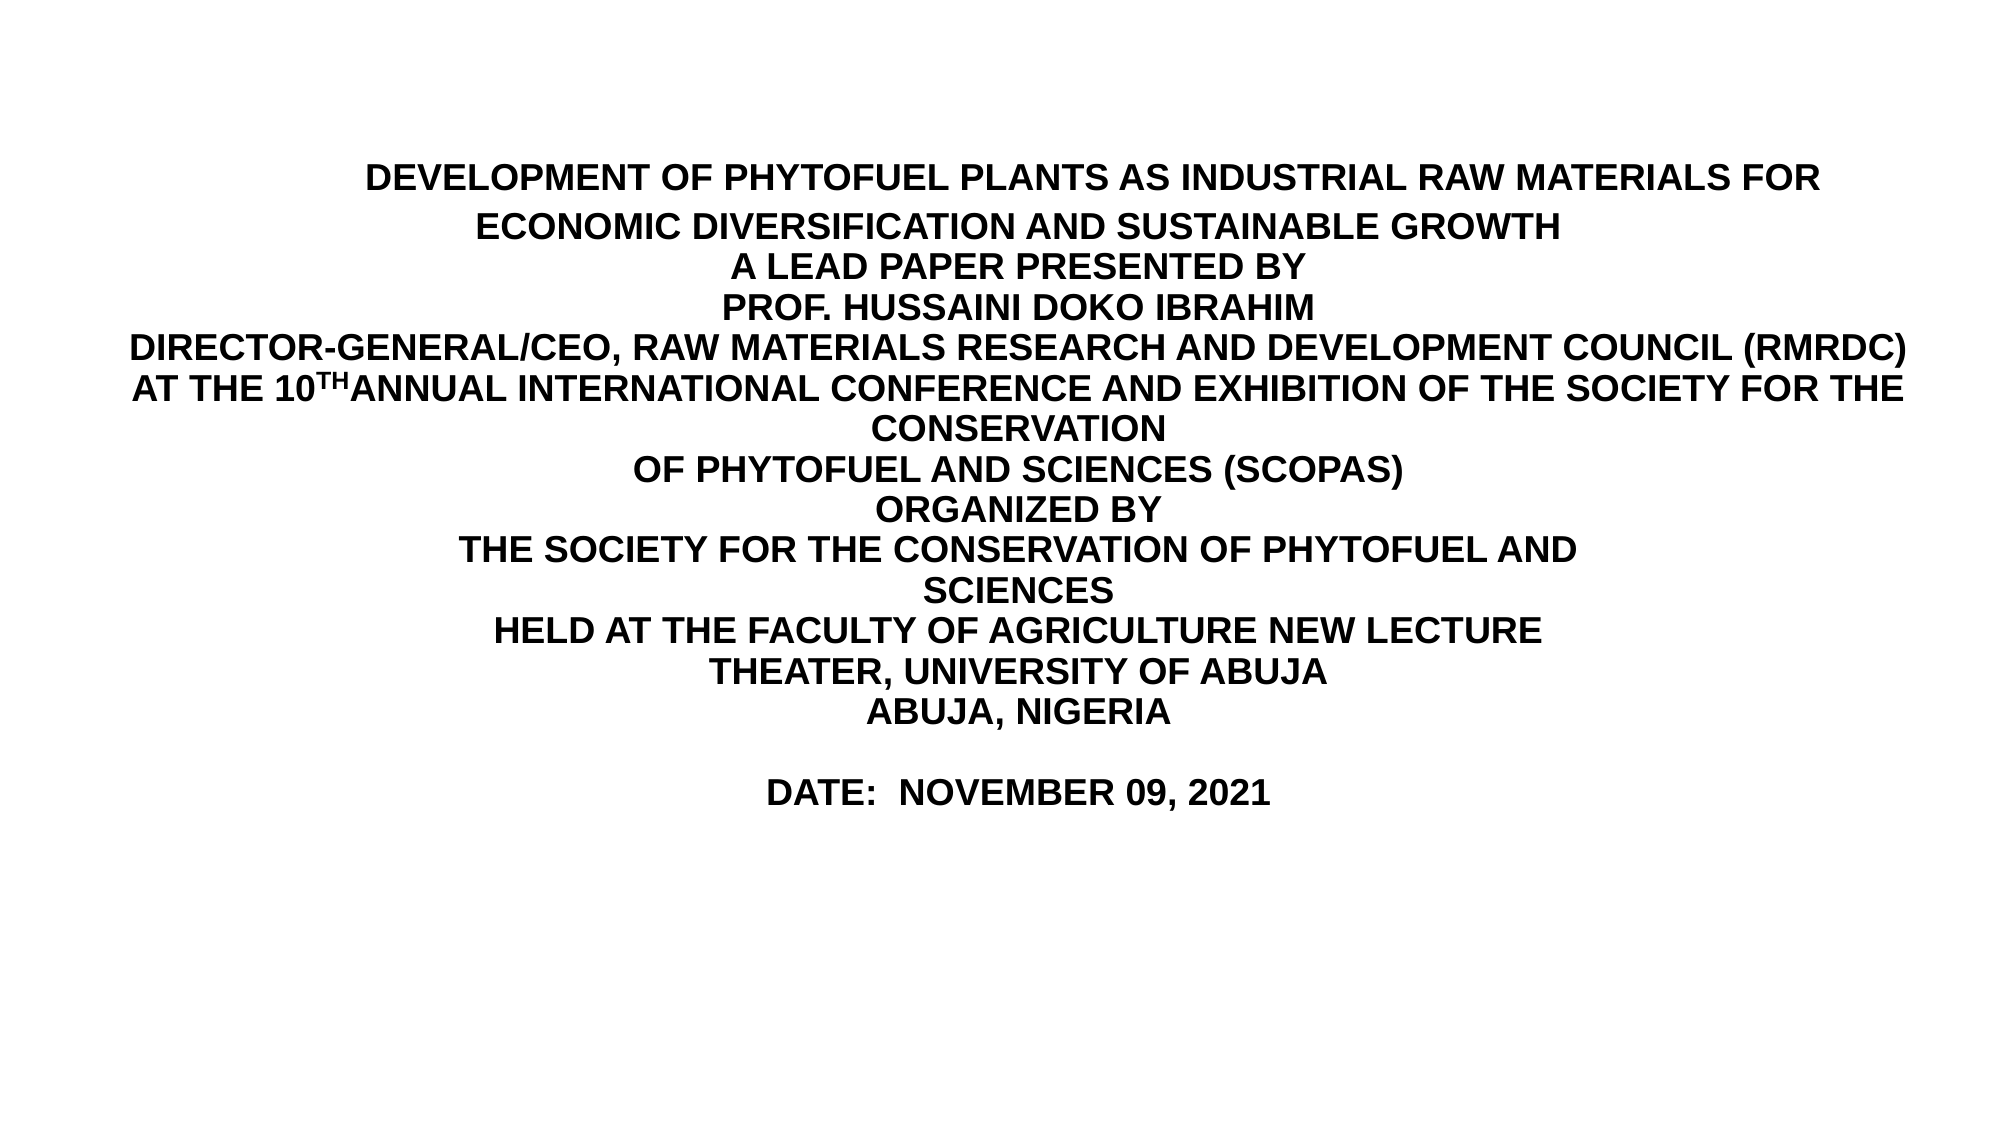

# DEVELOPMENT OF PHYTOFUEL PLANTS AS INDUSTRIAL RAW MATERIALS FOR ECONOMIC DIVERSIFICATION AND SUSTAINABLE GROWTH
A LEAD PAPER PRESENTED BY
PROF. HUSSAINI DOKO IBRAHIM
DIRECTOR-GENERAL/CEO, RAW MATERIALS RESEARCH AND DEVELOPMENT COUNCIL (RMRDC)
AT THE 10THANNUAL INTERNATIONAL CONFERENCE AND EXHIBITION OF THE SOCIETY FOR THE CONSERVATION
OF PHYTOFUEL AND SCIENCES (SCOPAS)
ORGANIZED BY
THE SOCIETY FOR THE CONSERVATION OF PHYTOFUEL AND
SCIENCES
HELD AT THE FACULTY OF AGRICULTURE NEW LECTURE
THEATER, UNIVERSITY OF ABUJA
ABUJA, NIGERIA
DATE: NOVEMBER 09, 2021